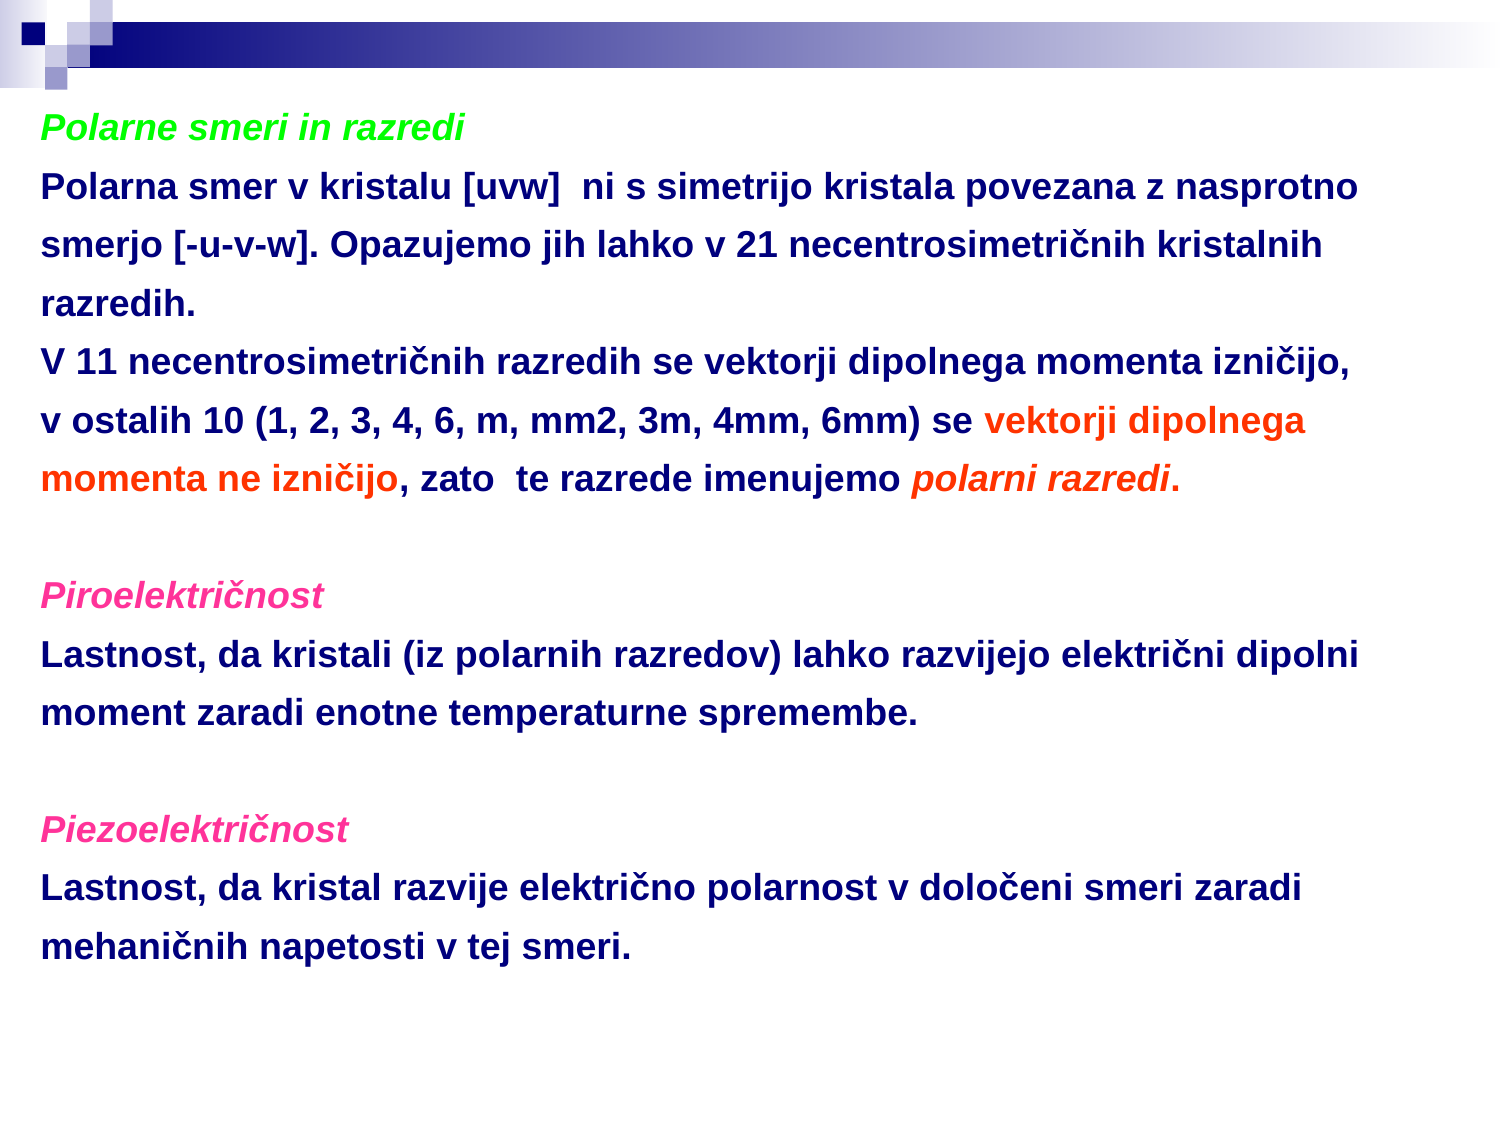

Polarne smeri in razredi
Polarna smer v kristalu [uvw] ni s simetrijo kristala povezana z nasprotno
smerjo [-u-v-w]. Opazujemo jih lahko v 21 necentrosimetričnih kristalnih
razredih.
V 11 necentrosimetričnih razredih se vektorji dipolnega momenta izničijo,
v ostalih 10 (1, 2, 3, 4, 6, m, mm2, 3m, 4mm, 6mm) se vektorji dipolnega
momenta ne izničijo, zato te razrede imenujemo polarni razredi.
Piroelektričnost
Lastnost, da kristali (iz polarnih razredov) lahko razvijejo električni dipolni
moment zaradi enotne temperaturne spremembe.
Piezoelektričnost
Lastnost, da kristal razvije električno polarnost v določeni smeri zaradi
mehaničnih napetosti v tej smeri.